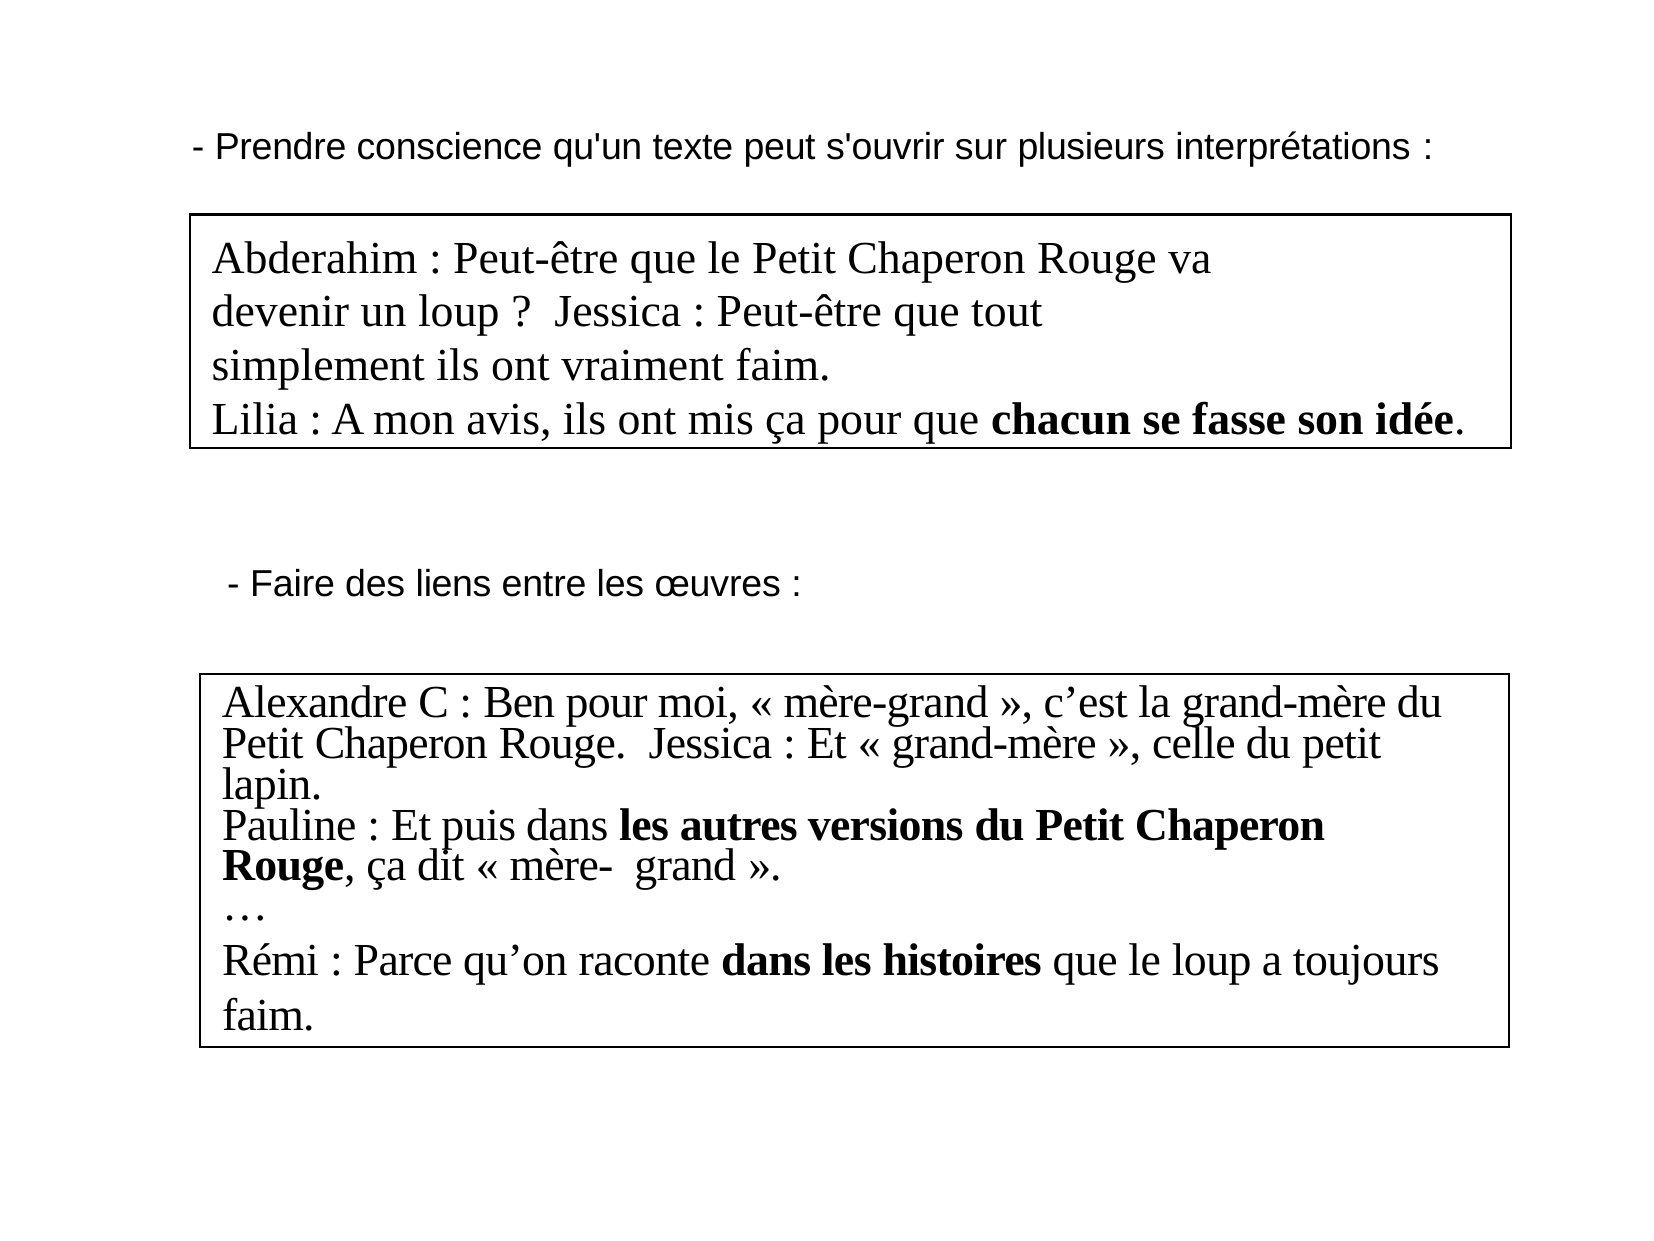

- Prendre conscience qu'un texte peut s'ouvrir sur plusieurs interprétations :
Abderahim : Peut-être que le Petit Chaperon Rouge va devenir un loup ? Jessica : Peut-être que tout simplement ils ont vraiment faim.
Lilia : A mon avis, ils ont mis ça pour que chacun se fasse son idée.
- Faire des liens entre les œuvres :
Alexandre C : Ben pour moi, « mère-grand », c’est la grand-mère du Petit Chaperon Rouge. Jessica : Et « grand-mère », celle du petit lapin.
Pauline : Et puis dans les autres versions du Petit Chaperon Rouge, ça dit « mère- grand ».
…
Rémi : Parce qu’on raconte dans les histoires que le loup a toujours faim.